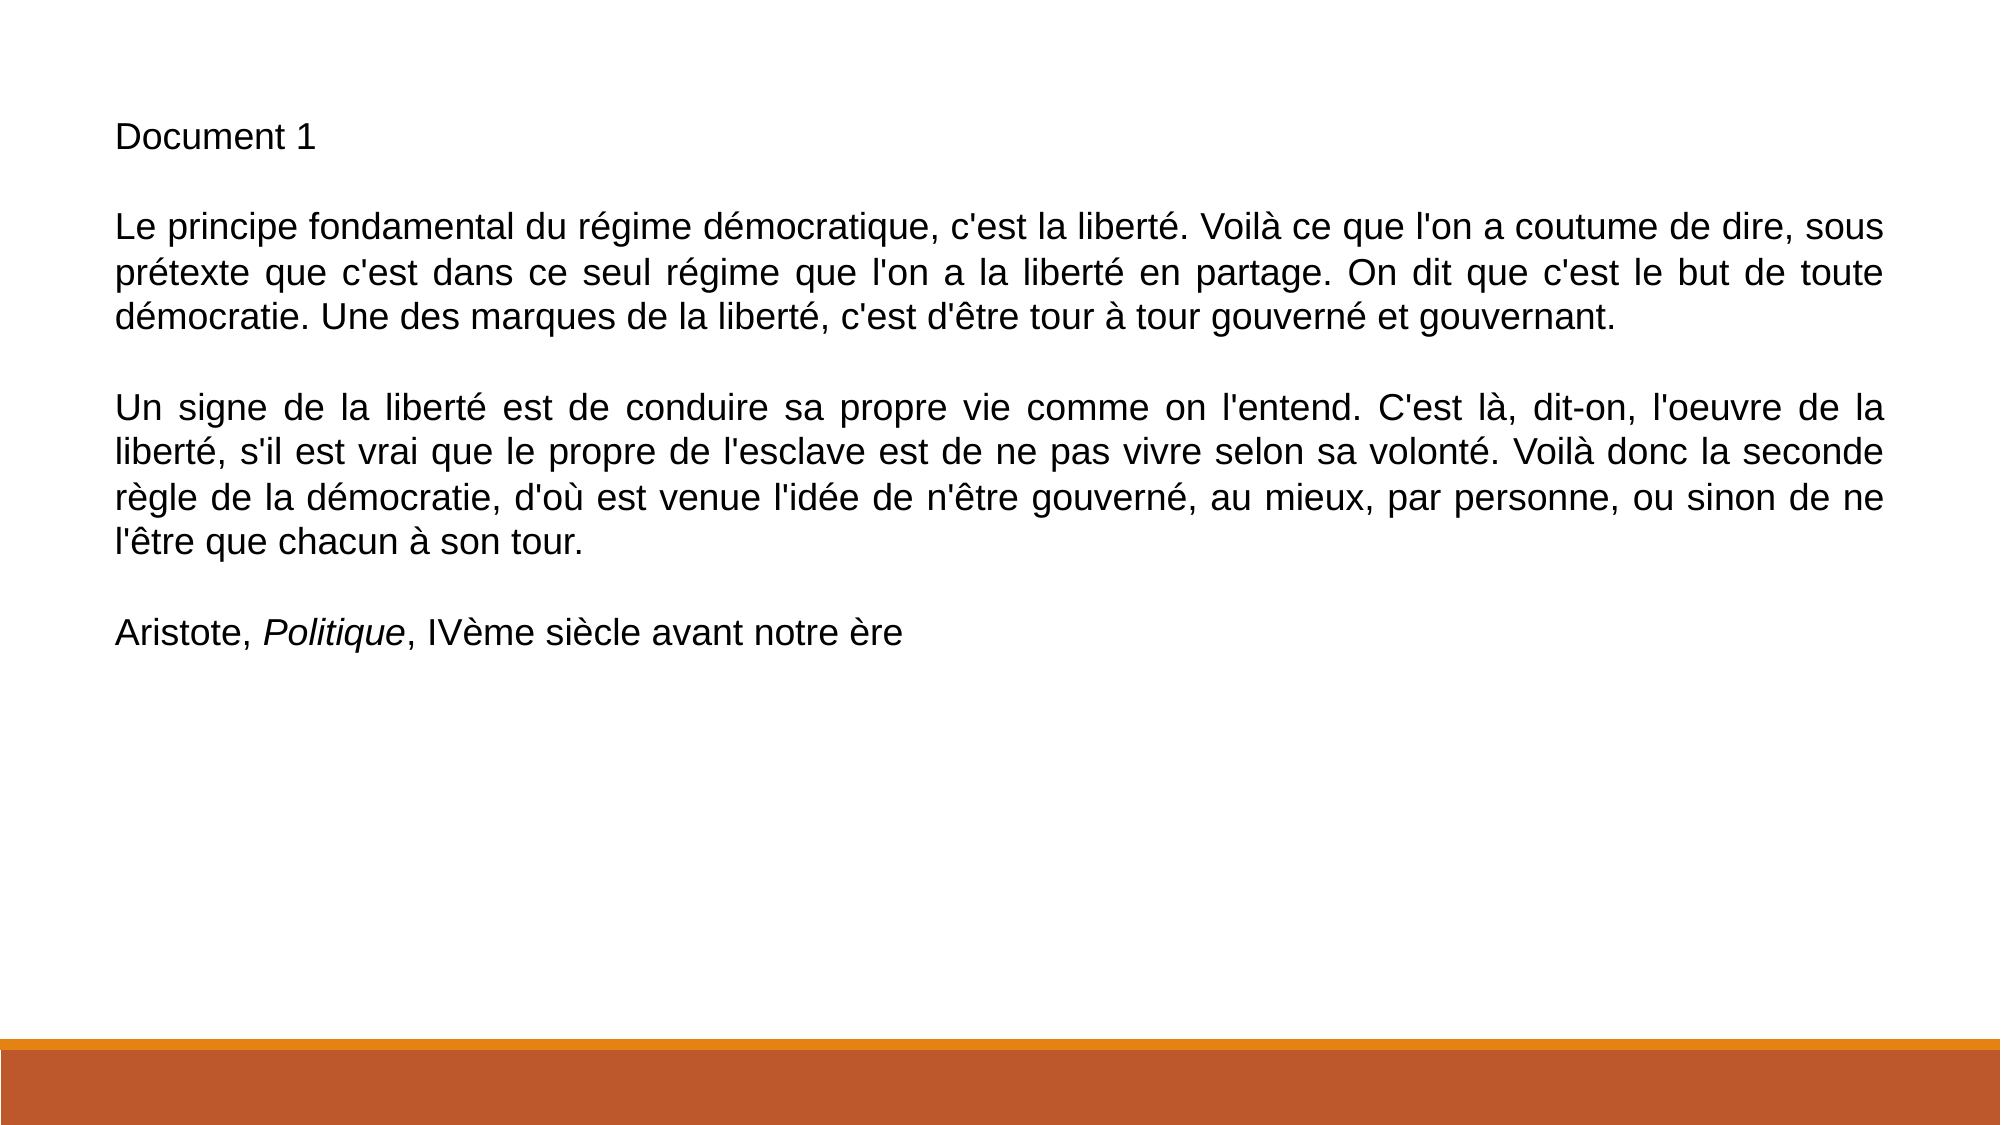

Document 1
Le principe fondamental du régime démocratique, c'est la liberté. Voilà ce que l'on a coutume de dire, sous prétexte que c'est dans ce seul régime que l'on a la liberté en partage. On dit que c'est le but de toute démocratie. Une des marques de la liberté, c'est d'être tour à tour gouverné et gouvernant.
Un signe de la liberté est de conduire sa propre vie comme on l'entend. C'est là, dit-on, l'oeuvre de la liberté, s'il est vrai que le propre de l'esclave est de ne pas vivre selon sa volonté. Voilà donc la seconde règle de la démocratie, d'où est venue l'idée de n'être gouverné, au mieux, par personne, ou sinon de ne l'être que chacun à son tour.
Aristote, Politique, IVème siècle avant notre ère